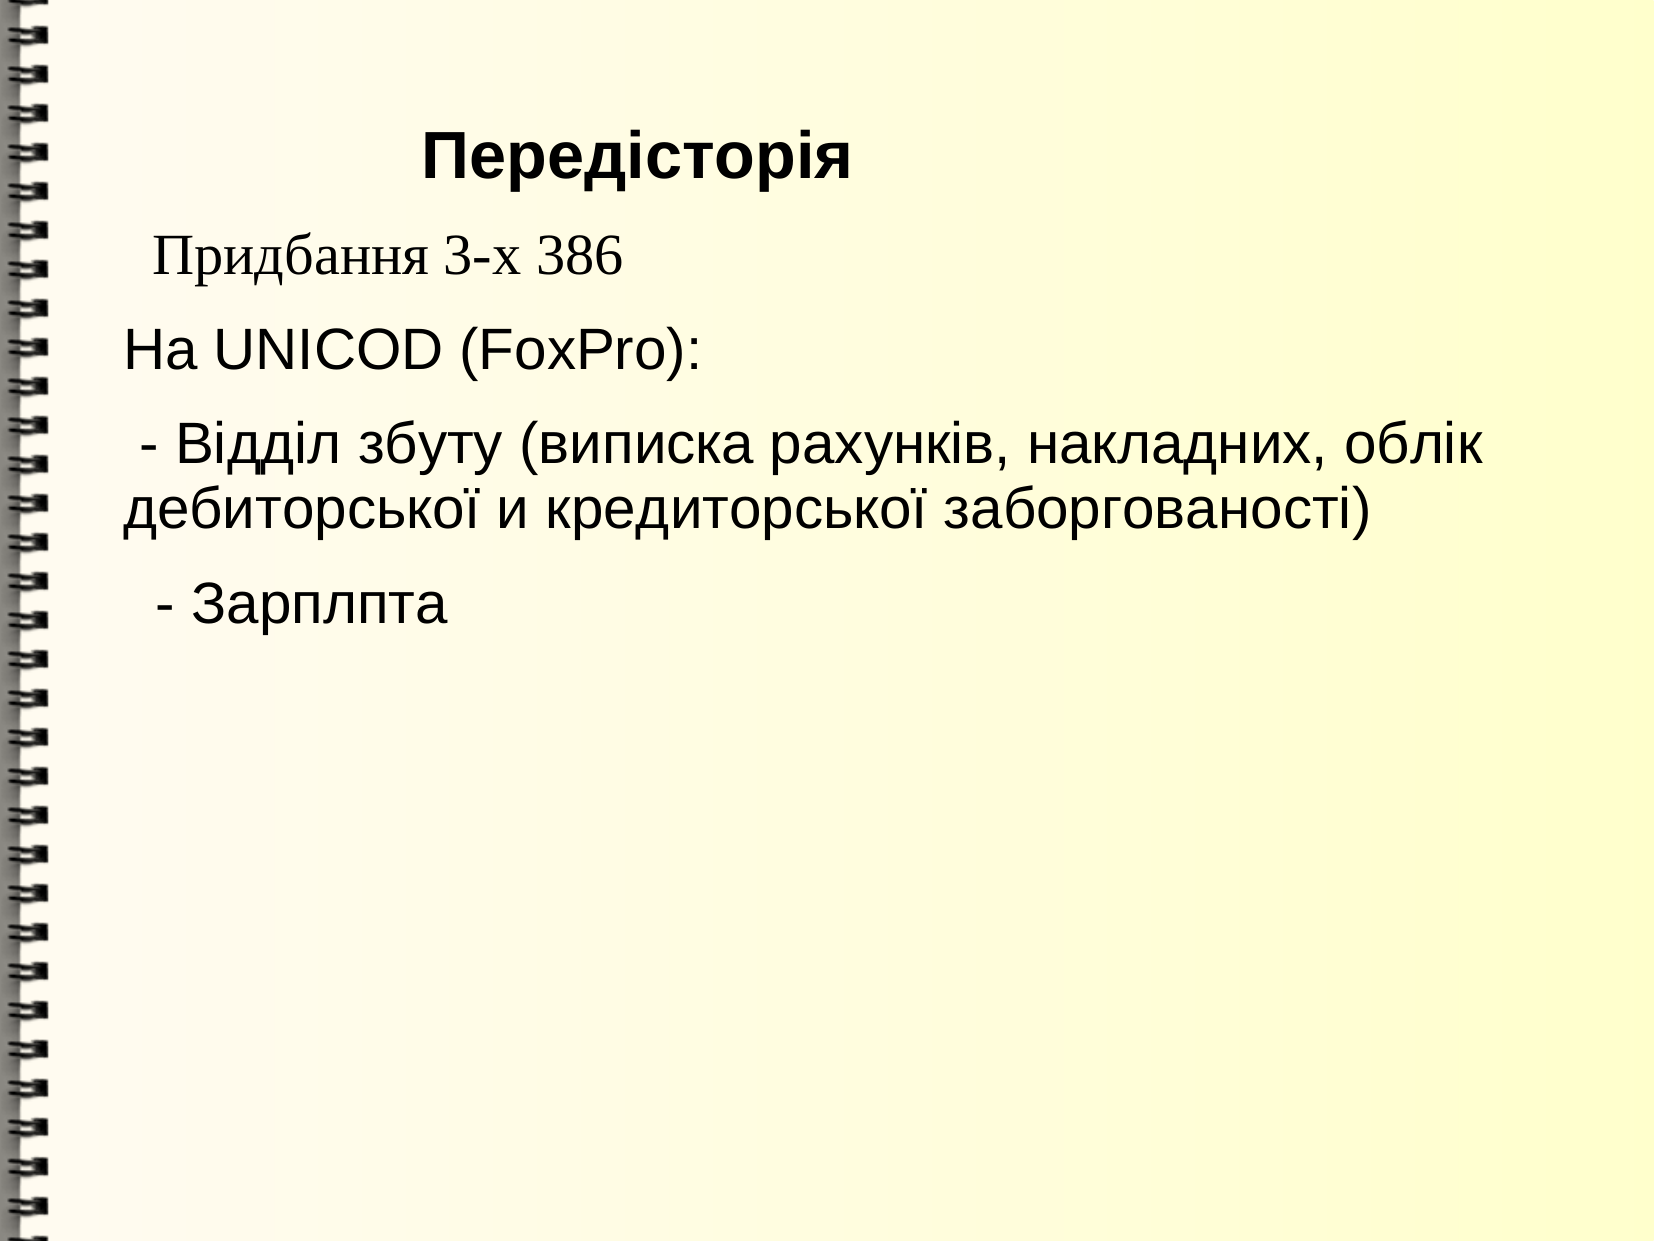

# Передісторія
 Придбання 3-х 386
На UNICOD (FoxPro):
 - Відділ збуту (виписка рахунків, накладних, облік дебиторської и кредиторської заборгованості)
 - Зарплпта